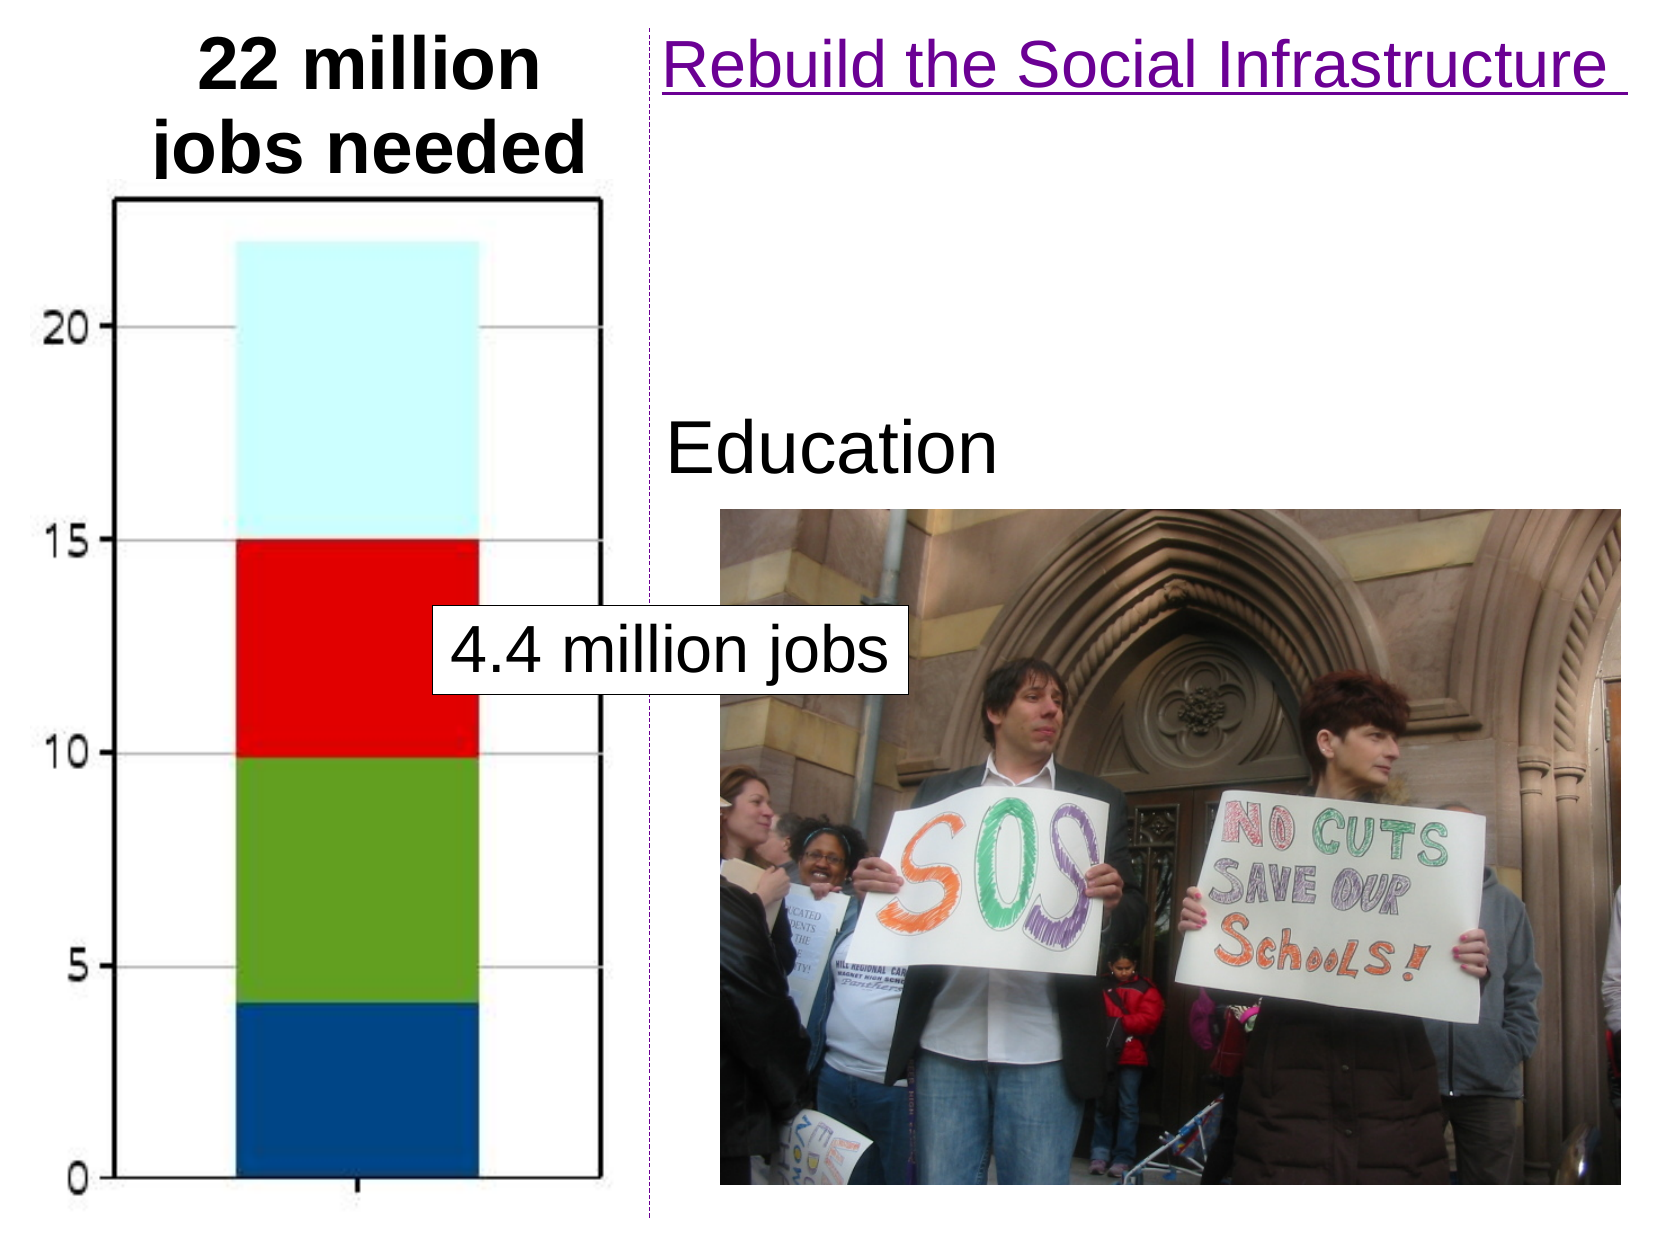

22 million
jobs needed
Rebuild the Social Infrastructure
Education
4.4 million jobs